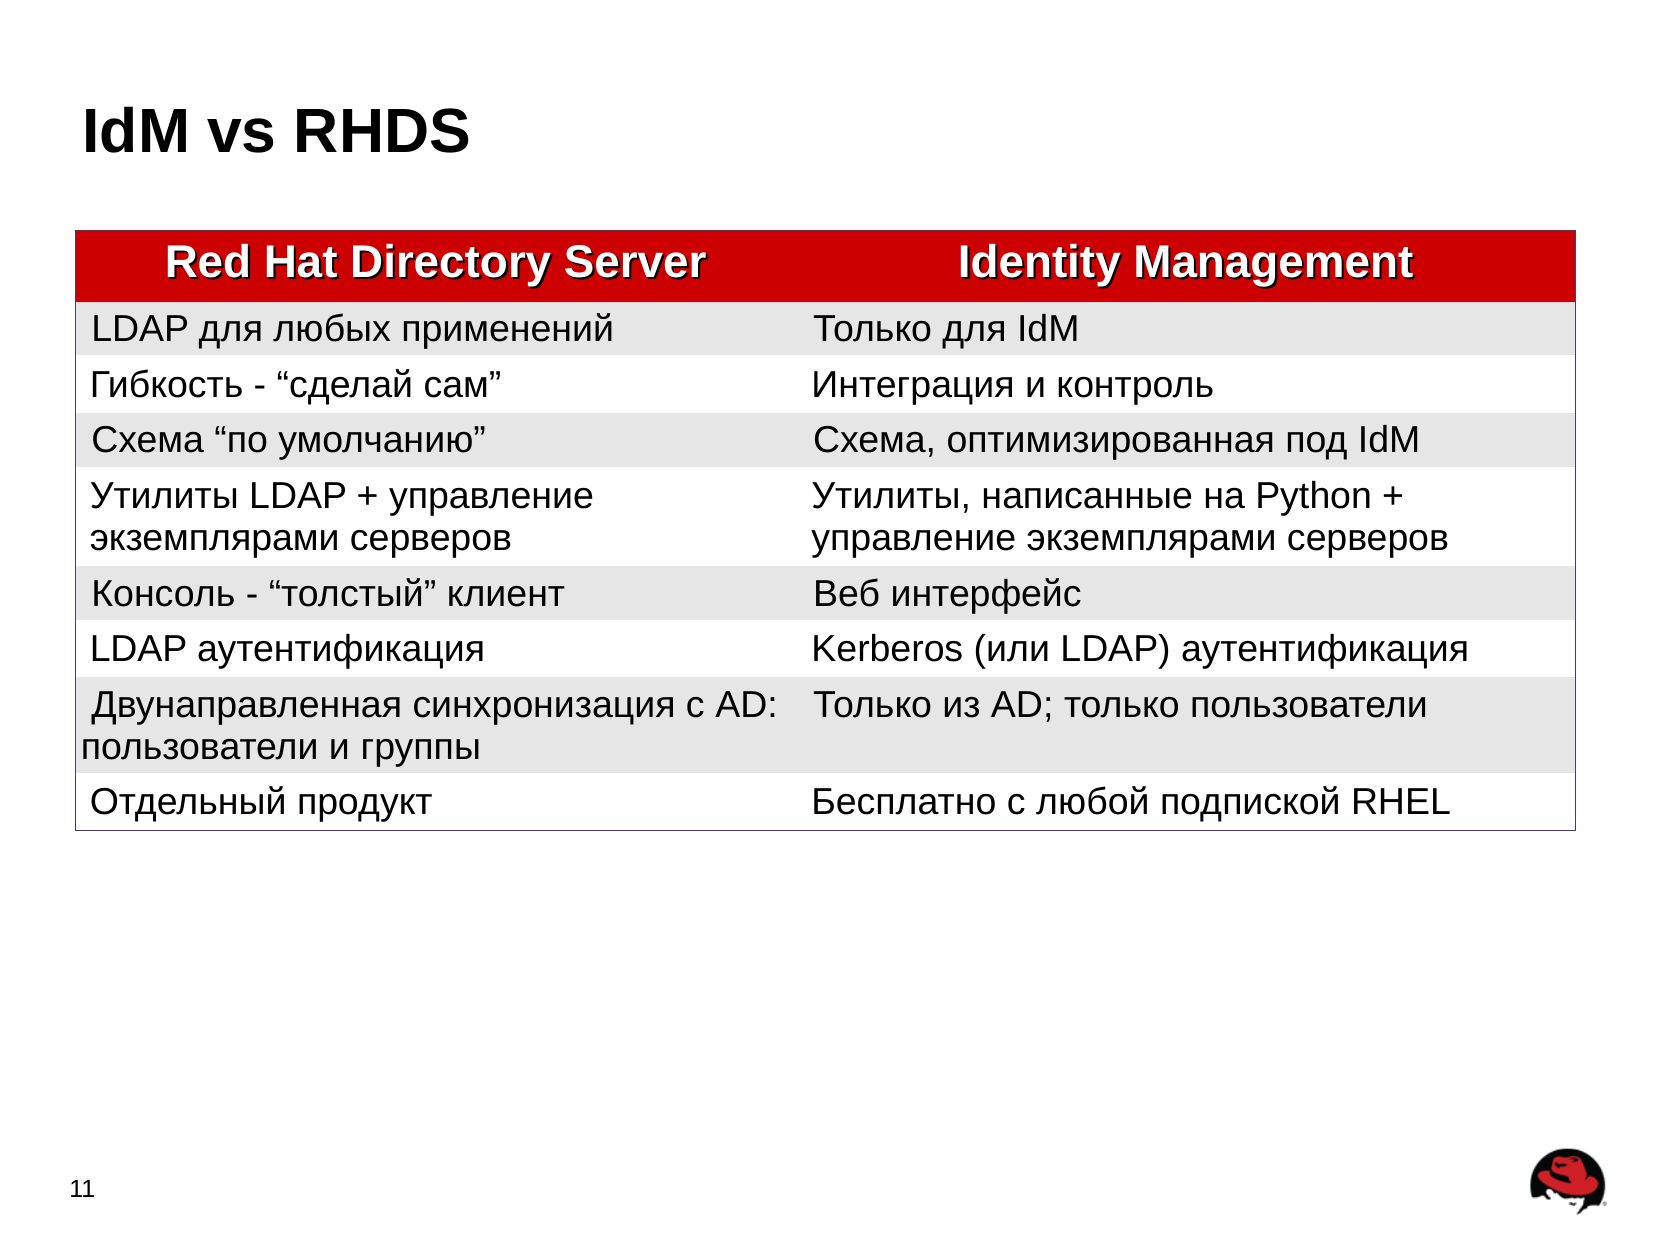

# IdM vs RHDS
| Red Hat Directory Server | Identity Management |
| --- | --- |
| LDAP для любых применений | Только для IdM |
| Гибкость - “сделай сам” | Интеграция и контроль |
| Схема “по умолчанию” | Схема, оптимизированная под IdM |
| Утилиты LDAP + управление экземплярами серверов | Утилиты, написанные на Python + управление экземплярами серверов |
| Консоль - “толстый” клиент | Веб интерфейс |
| LDAP аутентификация | Kerberos (или LDAP) аутентификация |
| Двунаправленная синхронизация с AD: пользователи и группы | Только из AD; только пользователи |
| Отдельный продукт | Бесплатно с любой подпиской RHEL |